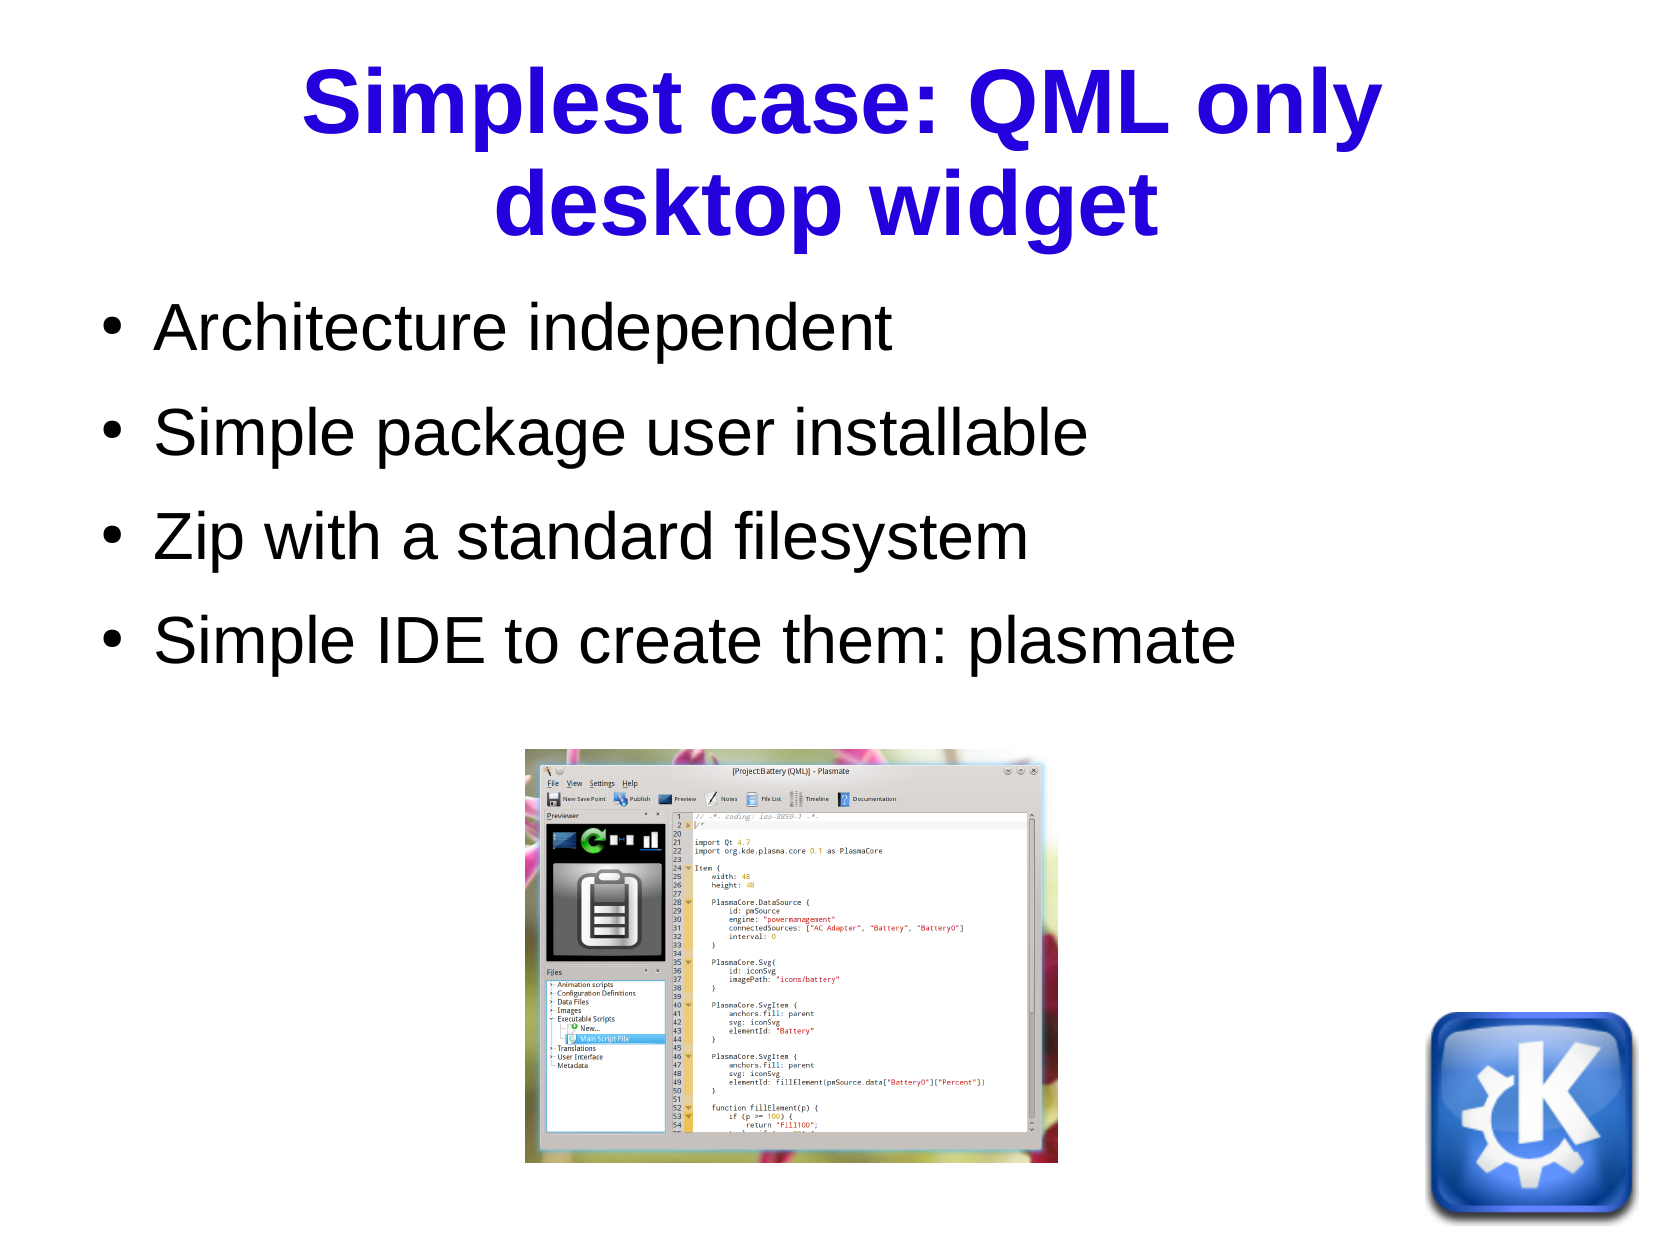

# Simplest case: QML only desktop widget
Architecture independent
Simple package user installable
Zip with a standard filesystem
Simple IDE to create them: plasmate